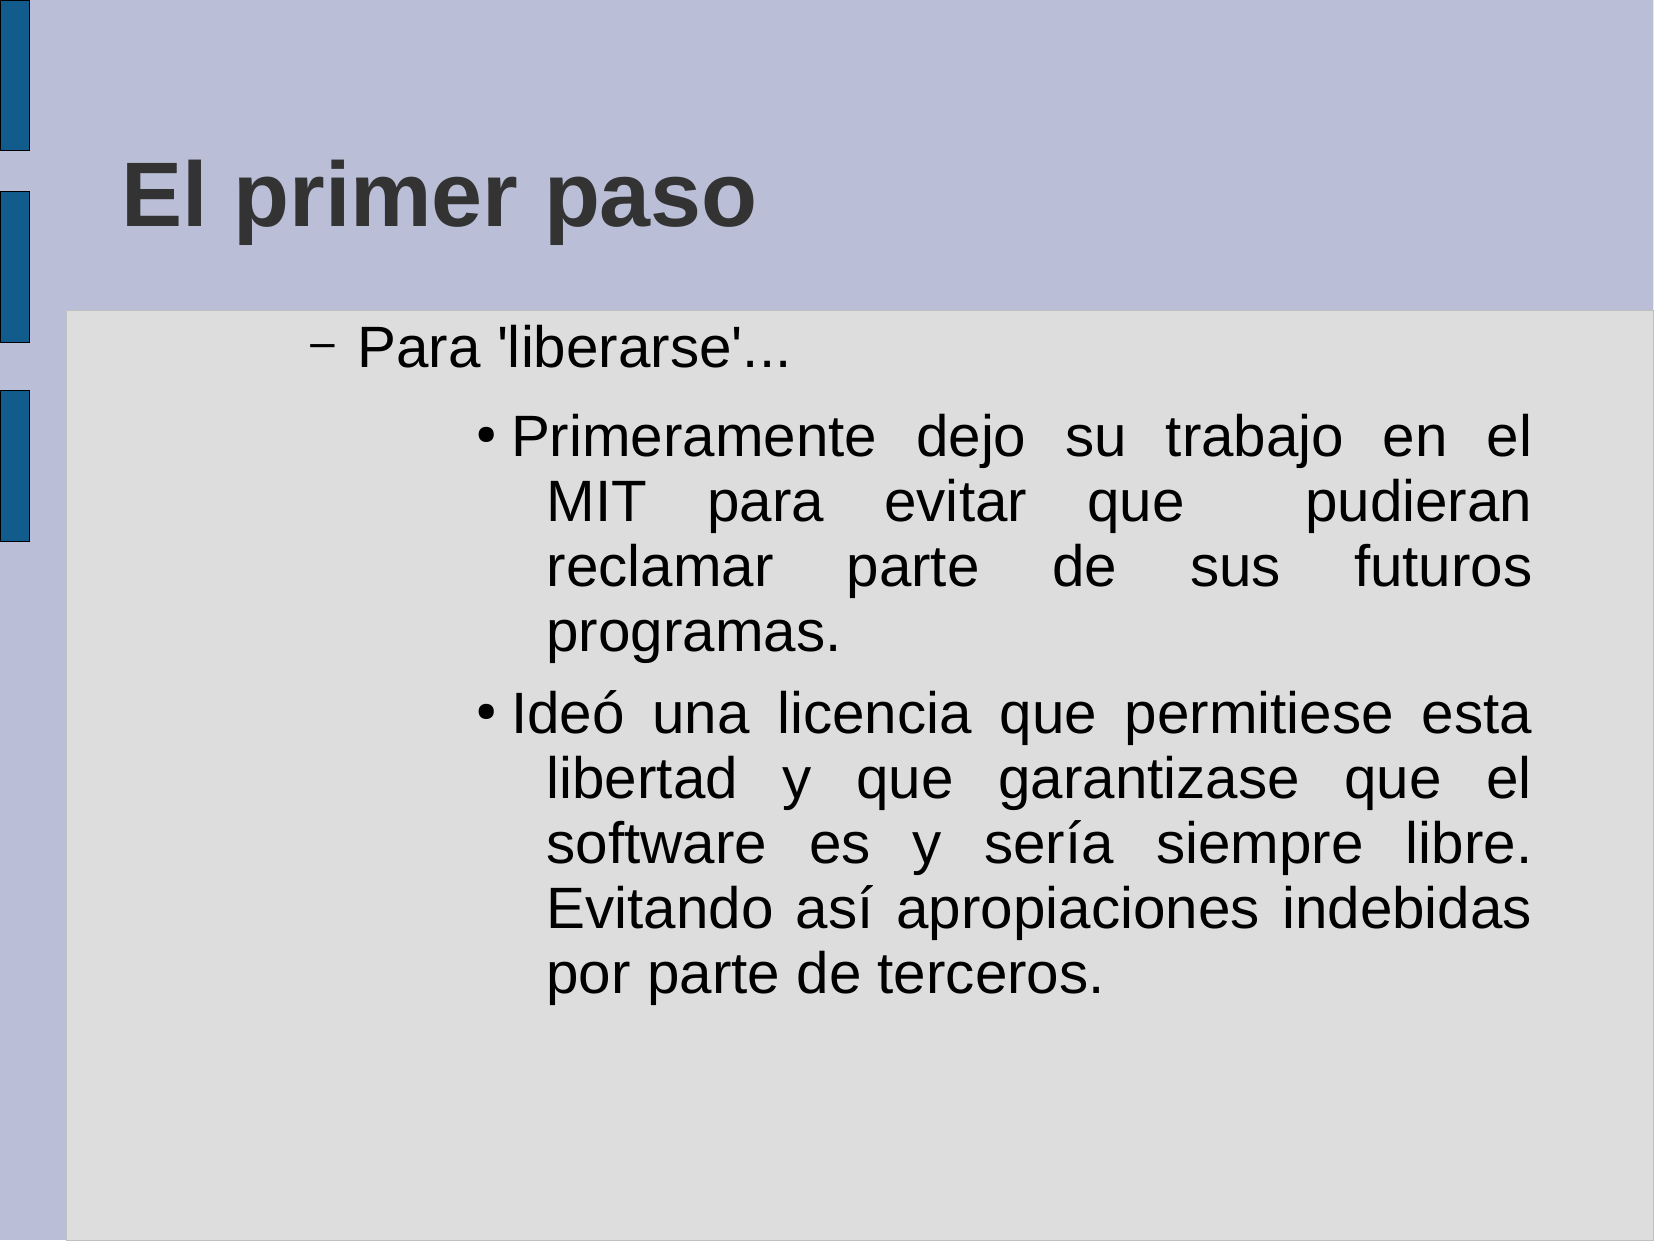

# El primer paso
Para 'liberarse'...
Primeramente dejo su trabajo en el MIT para evitar que pudieran reclamar parte de sus futuros programas.
Ideó una licencia que permitiese esta libertad y que garantizase que el software es y sería siempre libre. Evitando así apropiaciones indebidas por parte de terceros.